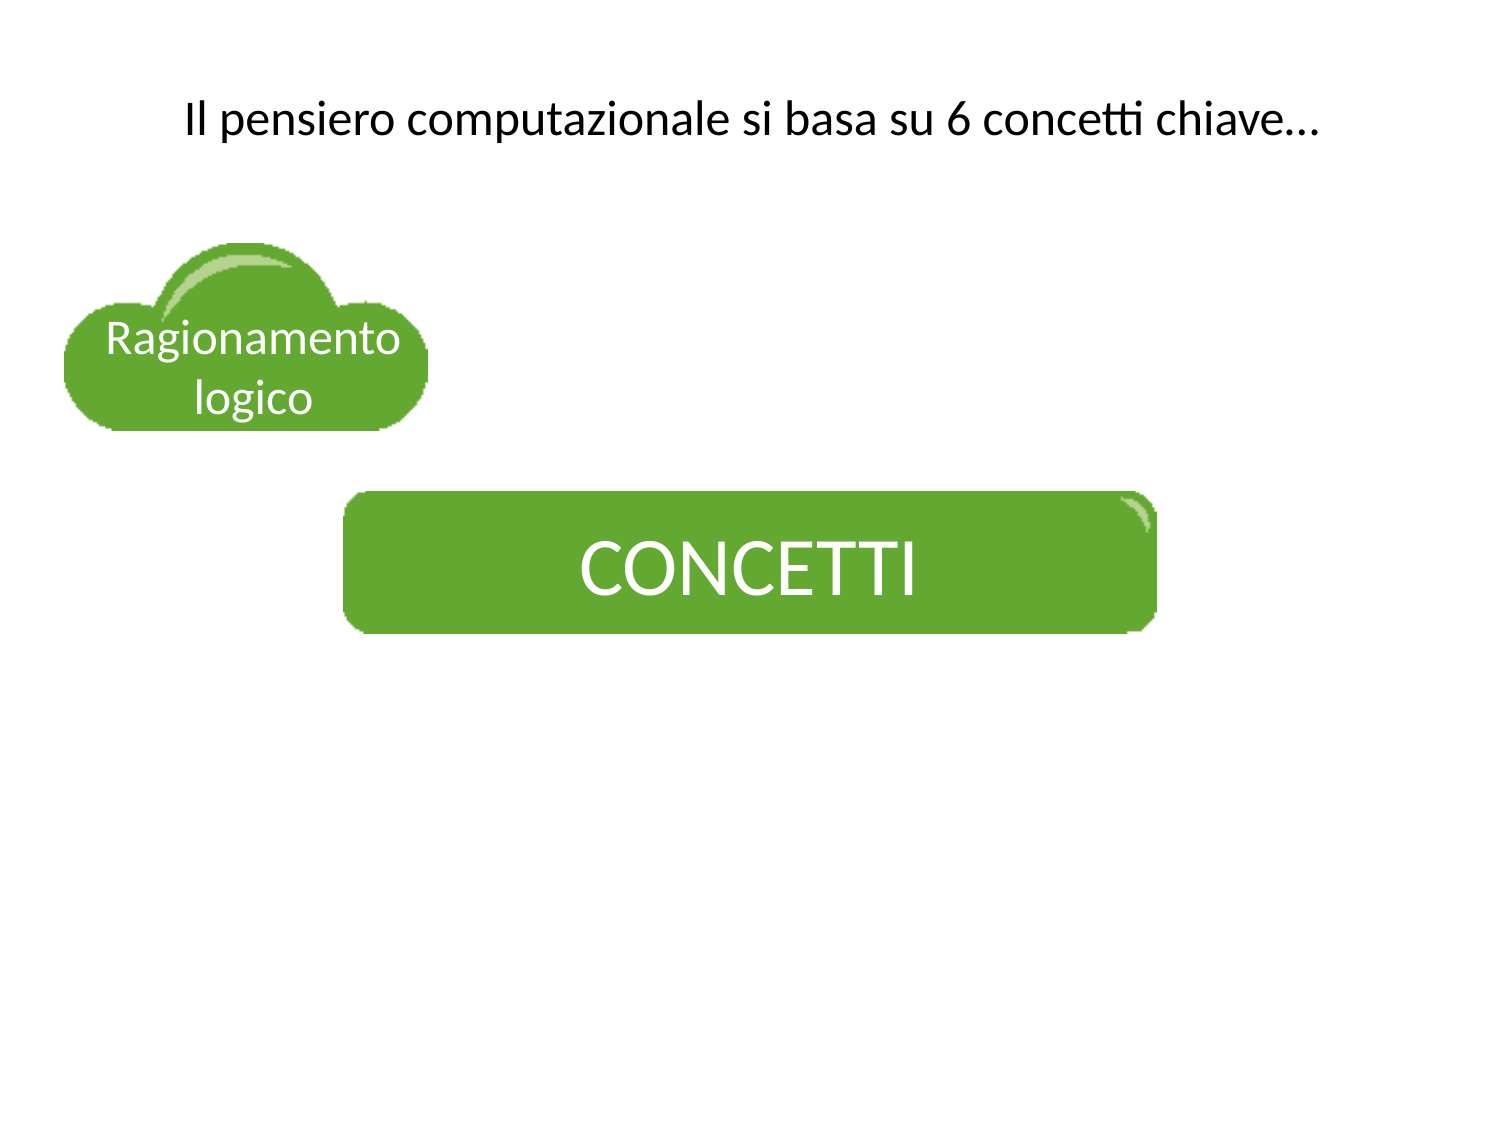

# Il pensiero computazionale si basa su 6 concetti chiave…
Ragionamento
logico
CONCETTI